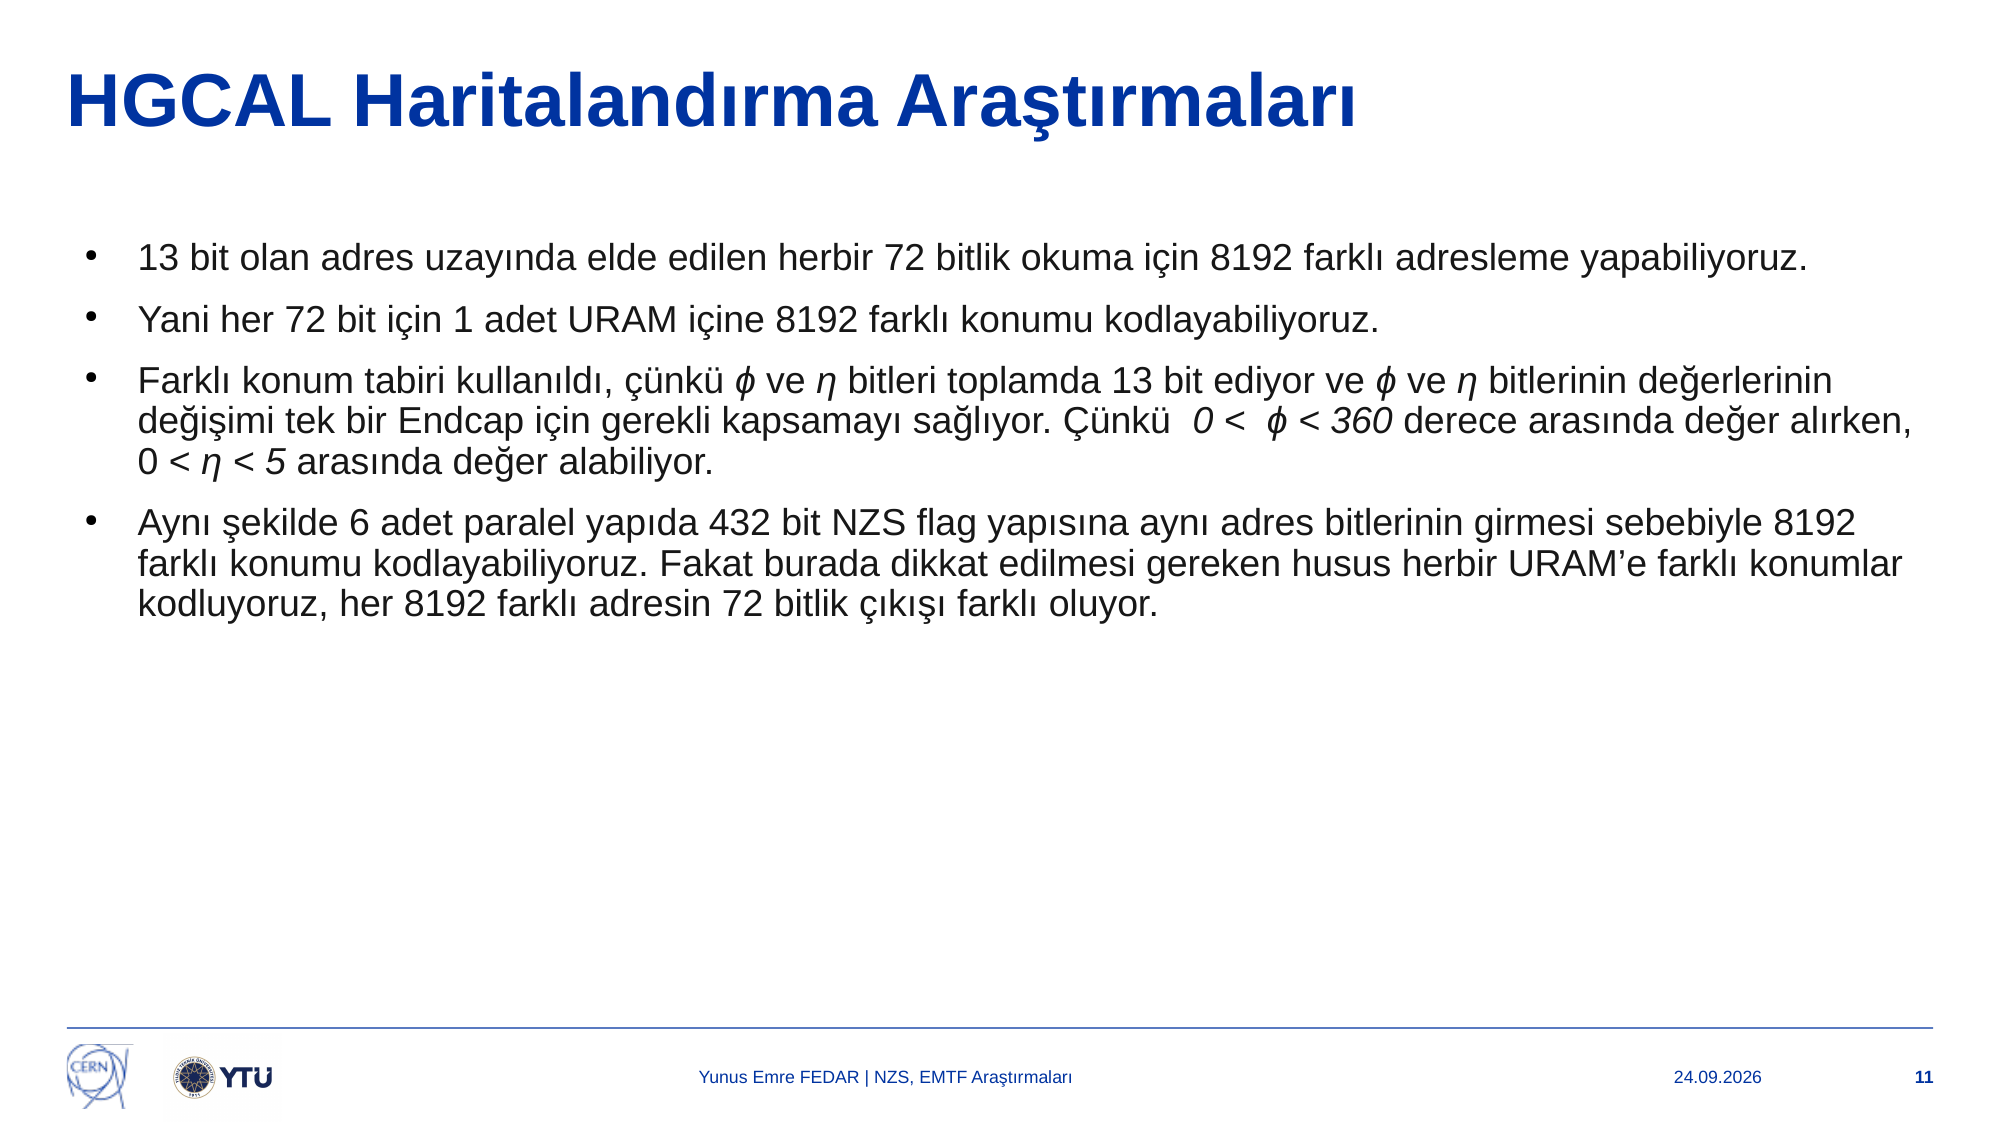

# HGCAL Haritalandırma Araştırmaları
13 bit olan adres uzayında elde edilen herbir 72 bitlik okuma için 8192 farklı adresleme yapabiliyoruz.
Yani her 72 bit için 1 adet URAM içine 8192 farklı konumu kodlayabiliyoruz.
Farklı konum tabiri kullanıldı, çünkü ϕ ve ƞ bitleri toplamda 13 bit ediyor ve ϕ ve ƞ bitlerinin değerlerinin değişimi tek bir Endcap için gerekli kapsamayı sağlıyor. Çünkü 0 < ϕ < 360 derece arasında değer alırken, 0 < ƞ < 5 arasında değer alabiliyor.
Aynı şekilde 6 adet paralel yapıda 432 bit NZS flag yapısına aynı adres bitlerinin girmesi sebebiyle 8192 farklı konumu kodlayabiliyoruz. Fakat burada dikkat edilmesi gereken husus herbir URAM’e farklı konumlar kodluyoruz, her 8192 farklı adresin 72 bitlik çıkışı farklı oluyor.
Yunus Emre FEDAR | NZS, EMTF Araştırmaları